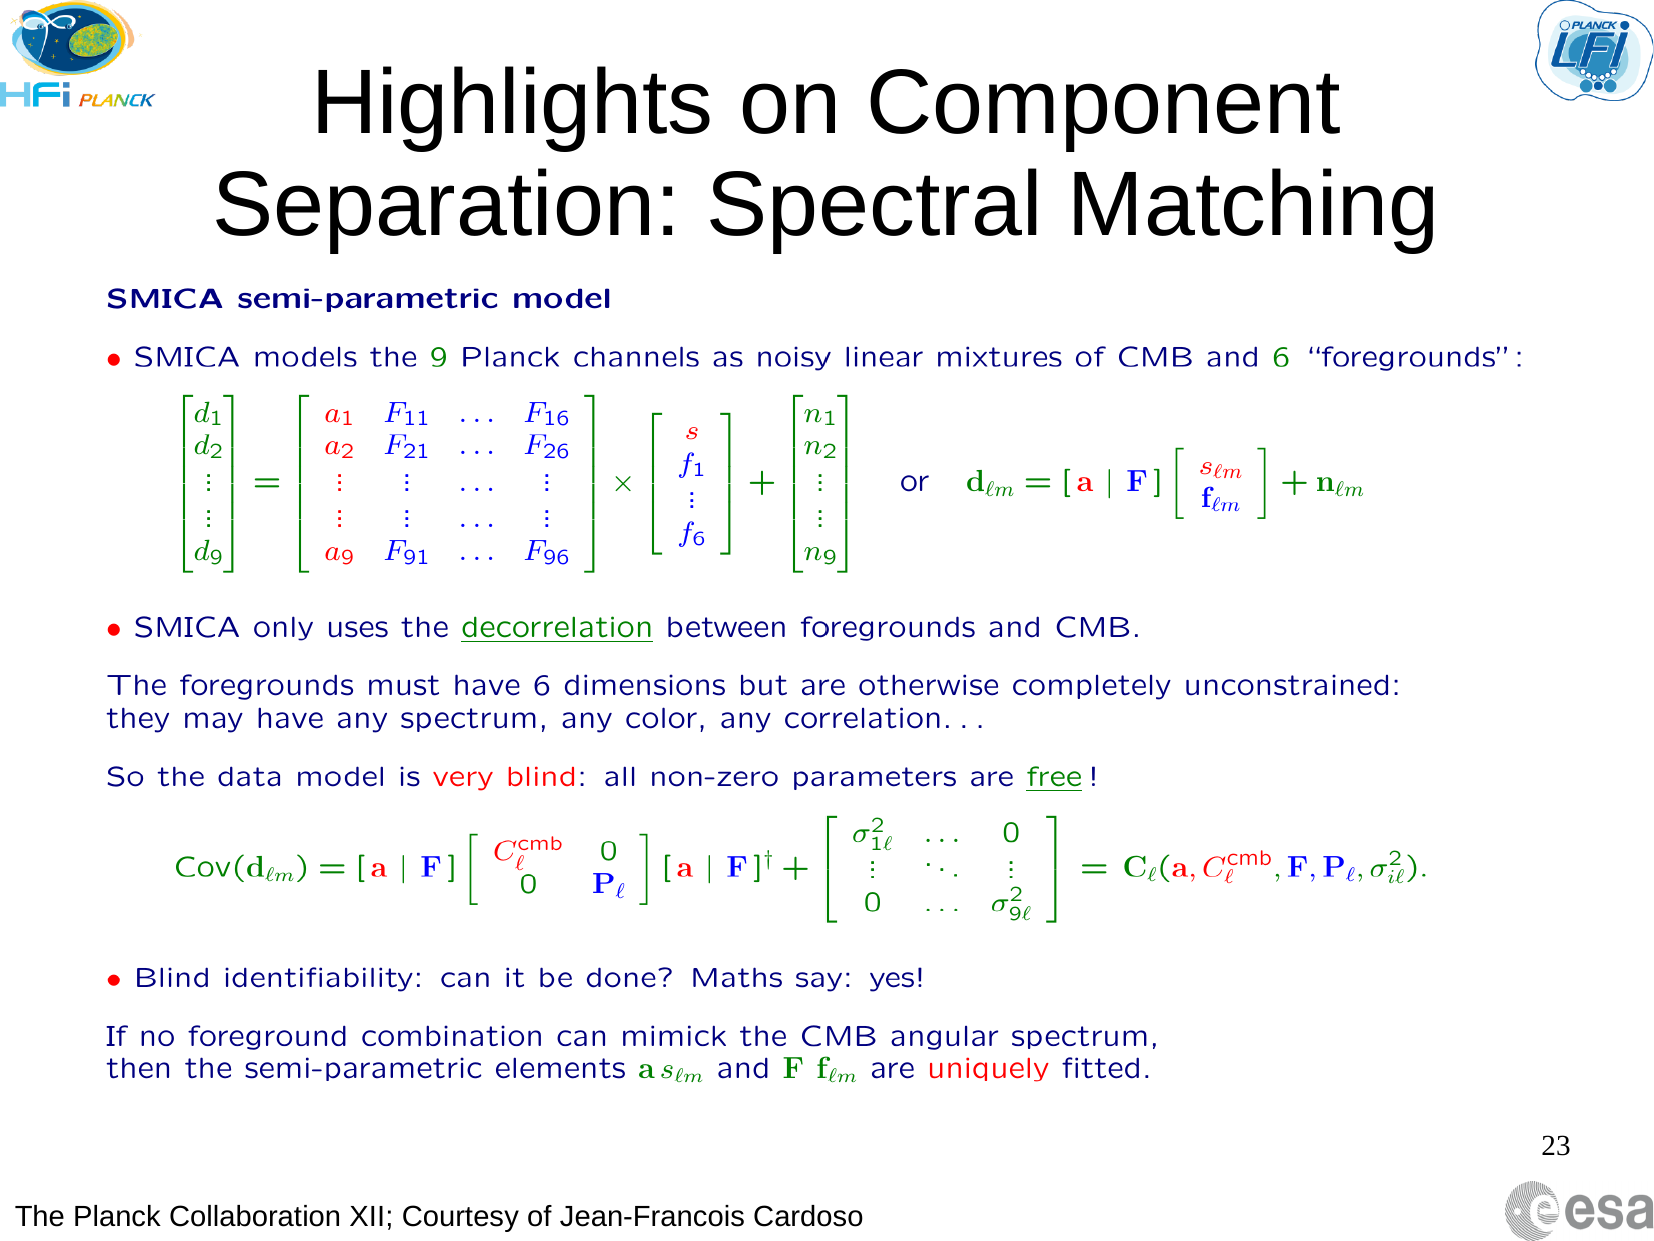

# Highlights on Component Separation: Spectral Matching
23
The Planck Collaboration XII; Courtesy of Jean-Francois Cardoso